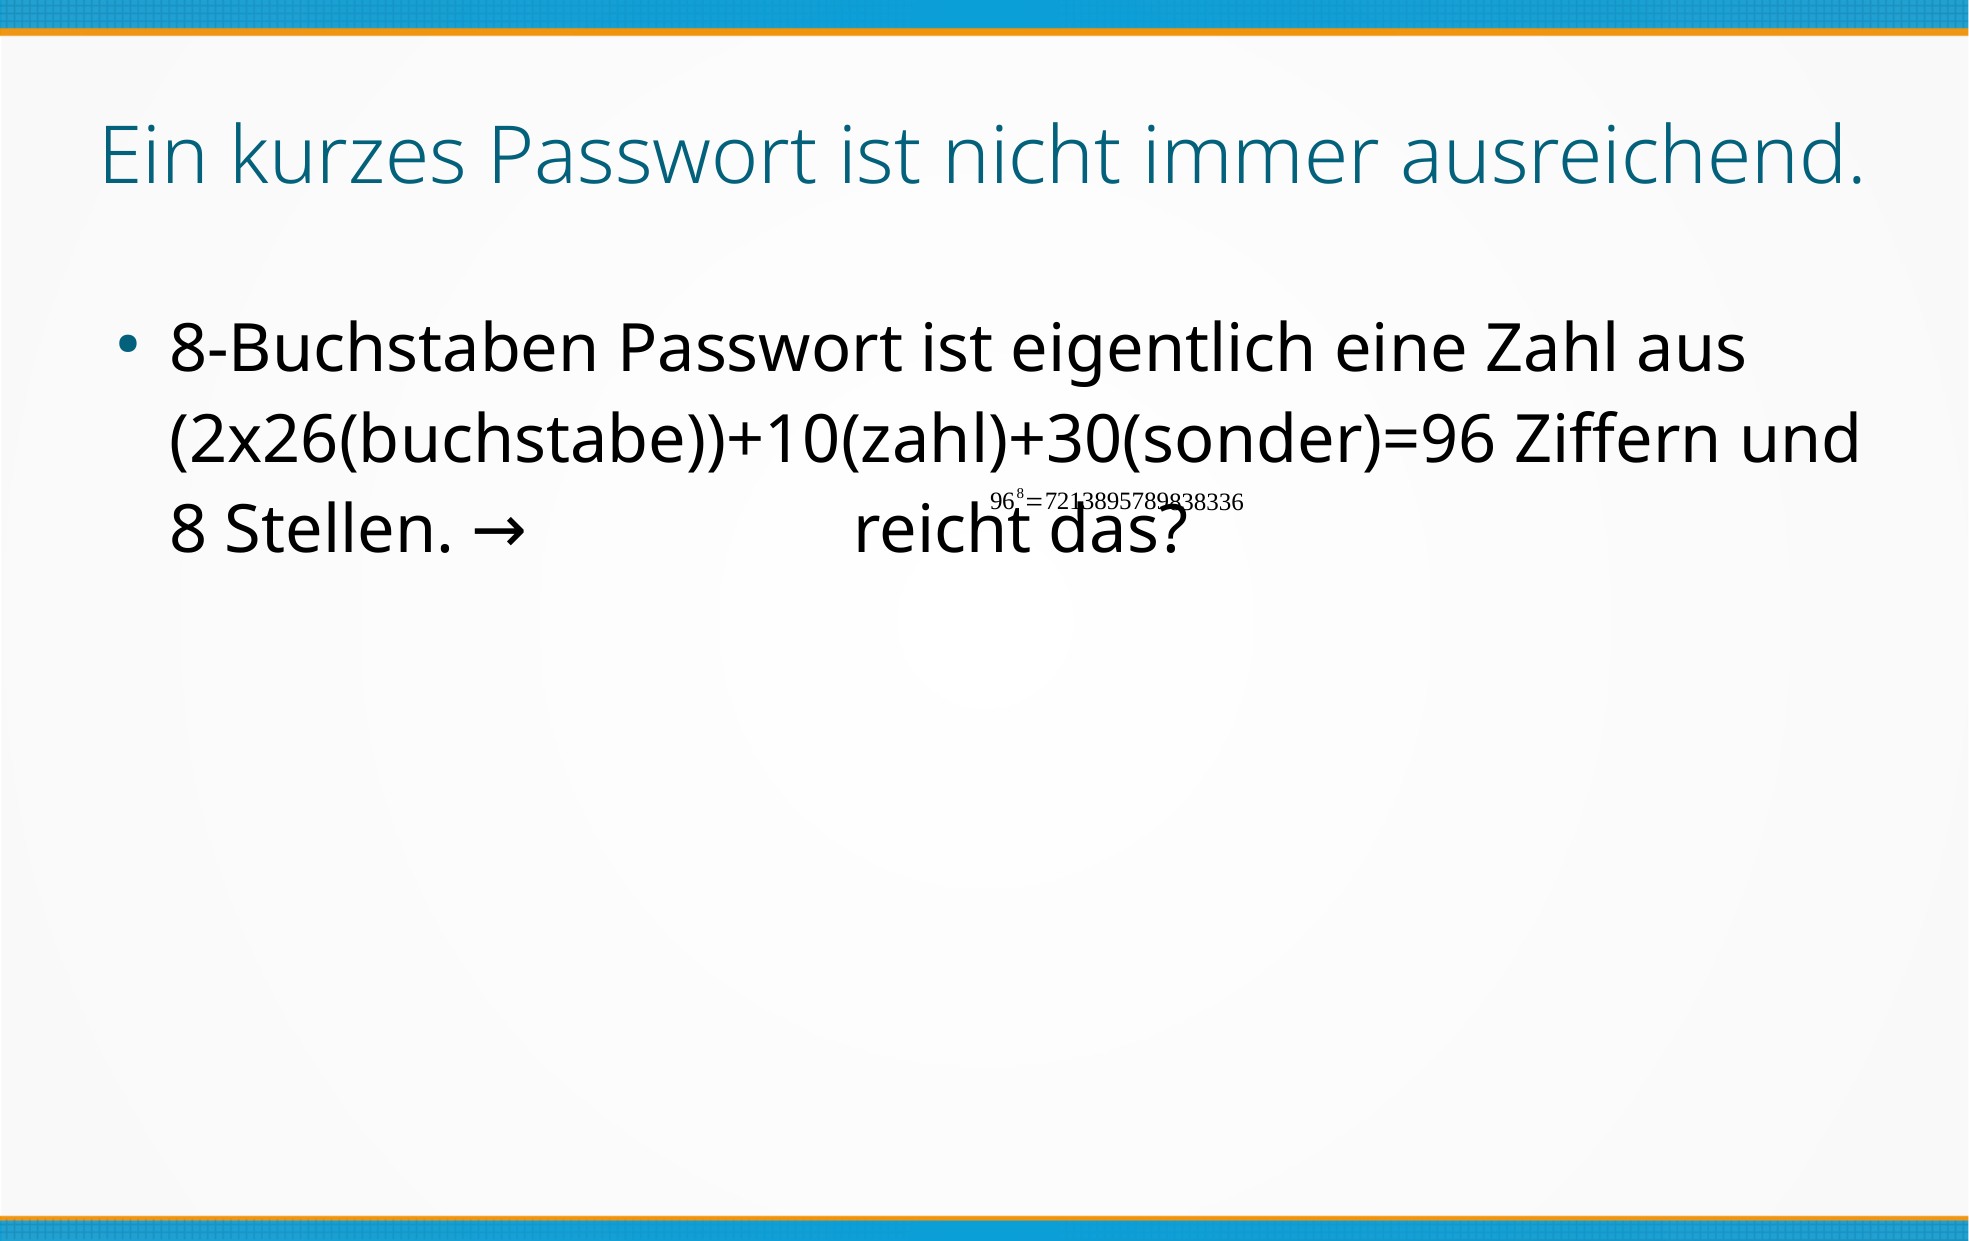

# Ein kurzes Passwort ist nicht immer ausreichend.
8-Buchstaben Passwort ist eigentlich eine Zahl aus (2x26(buchstabe))+10(zahl)+30(sonder)=96 Ziffern und 8 Stellen. → 	 reicht das?